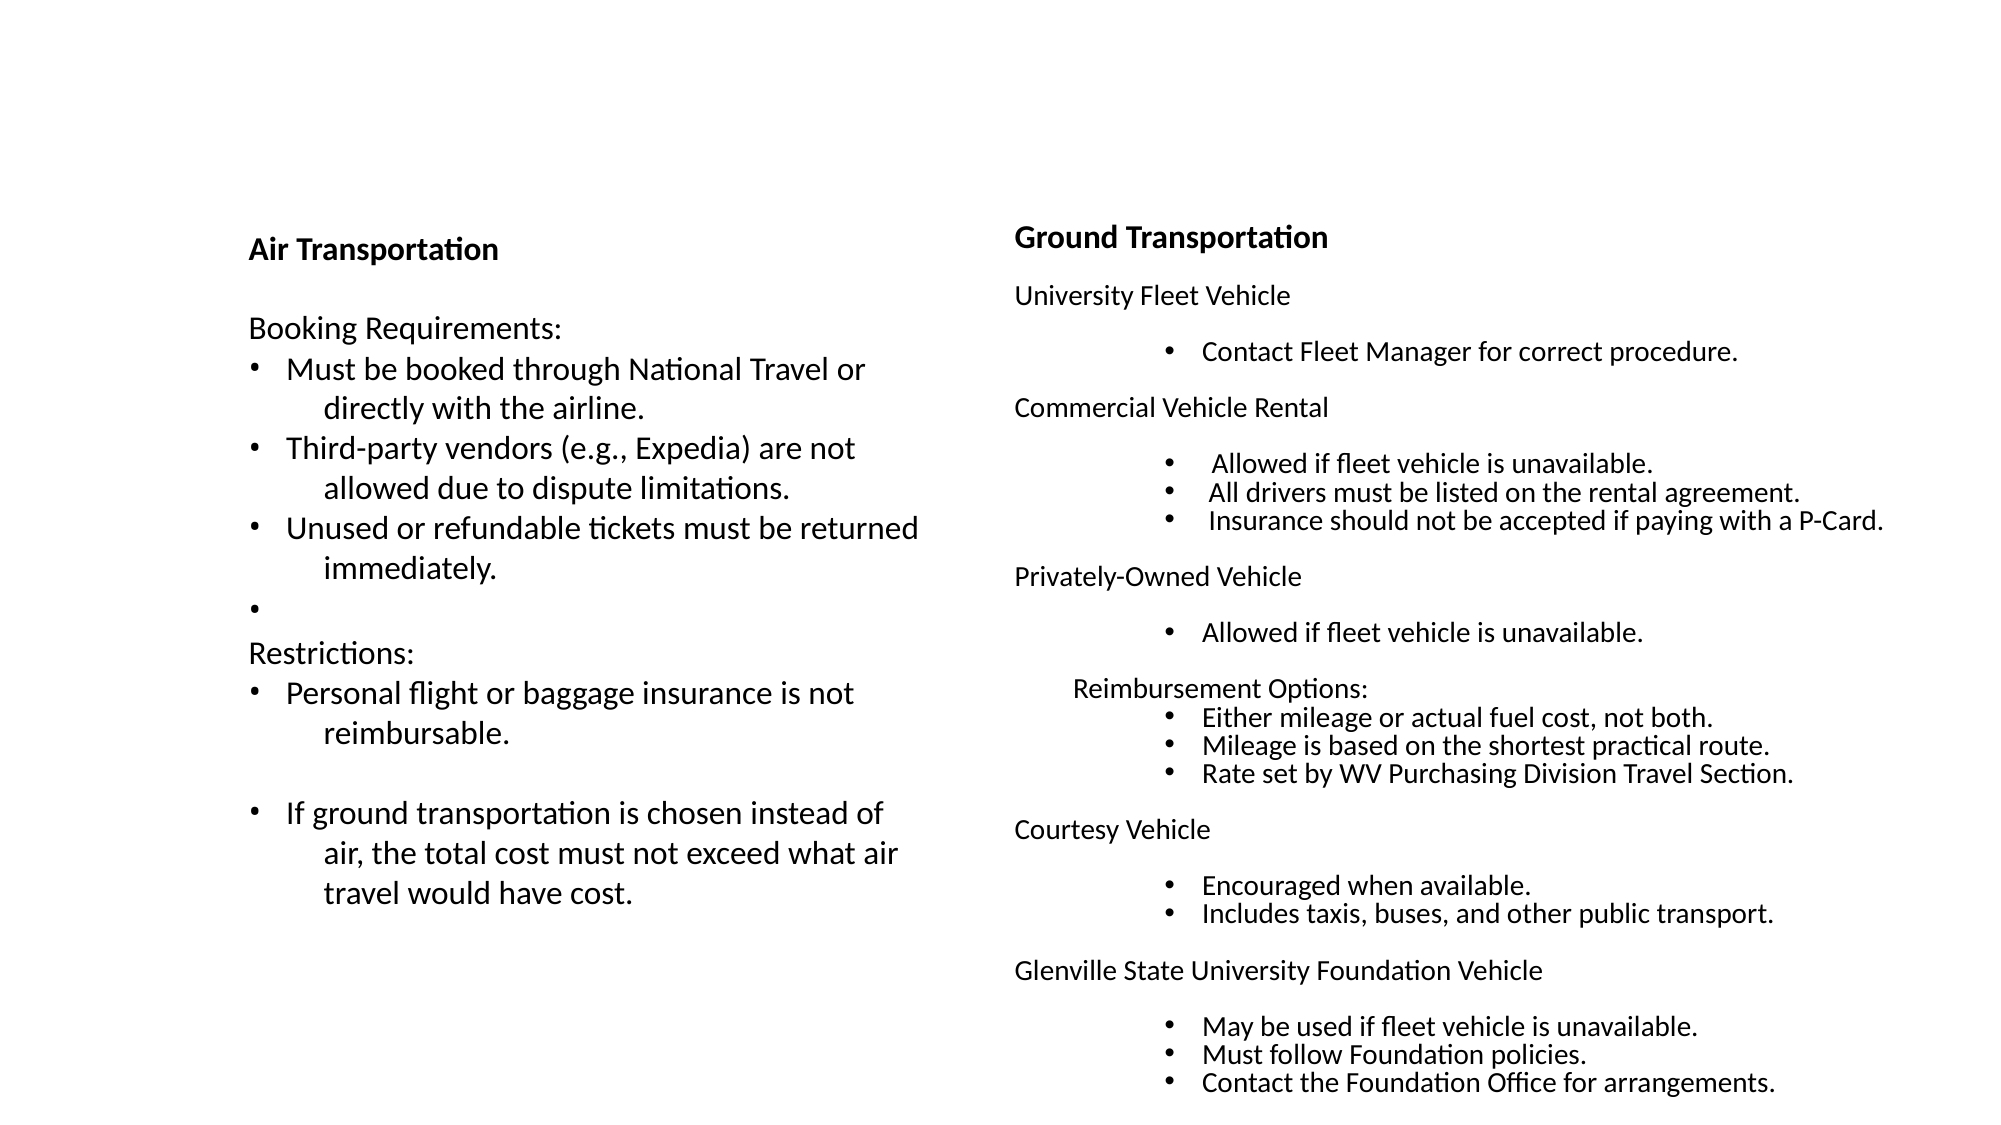

# Transportation
Air Transportation
Booking Requirements:
Must be booked through National Travel or directly with the airline.
Third-party vendors (e.g., Expedia) are not allowed due to dispute limitations.
Unused or refundable tickets must be returned immediately.
Restrictions:
Personal flight or baggage insurance is not reimbursable.
If ground transportation is chosen instead of air, the total cost must not exceed what air travel would have cost.
Ground Transportation​
University Fleet Vehicle​
Contact Fleet Manager for correct procedure.
Commercial Vehicle Rental​
Allowed if fleet vehicle is unavailable.​
 All drivers must be listed on the rental agreement.​
 Insurance should not be accepted if paying with a P-Card.​
Privately-Owned Vehicle​
Allowed if fleet vehicle is unavailable.​
  Reimbursement Options:​
Either mileage or actual fuel cost, not both.​
Mileage is based on the shortest practical route.​
Rate set by WV Purchasing Division Travel Section.​
Courtesy Vehicle​
Encouraged when available.​
Includes taxis, buses, and other public transport.​
Glenville State University Foundation Vehicle​
May be used if fleet vehicle is unavailable.​
Must follow Foundation policies.​
Contact the Foundation Office for arrangements.